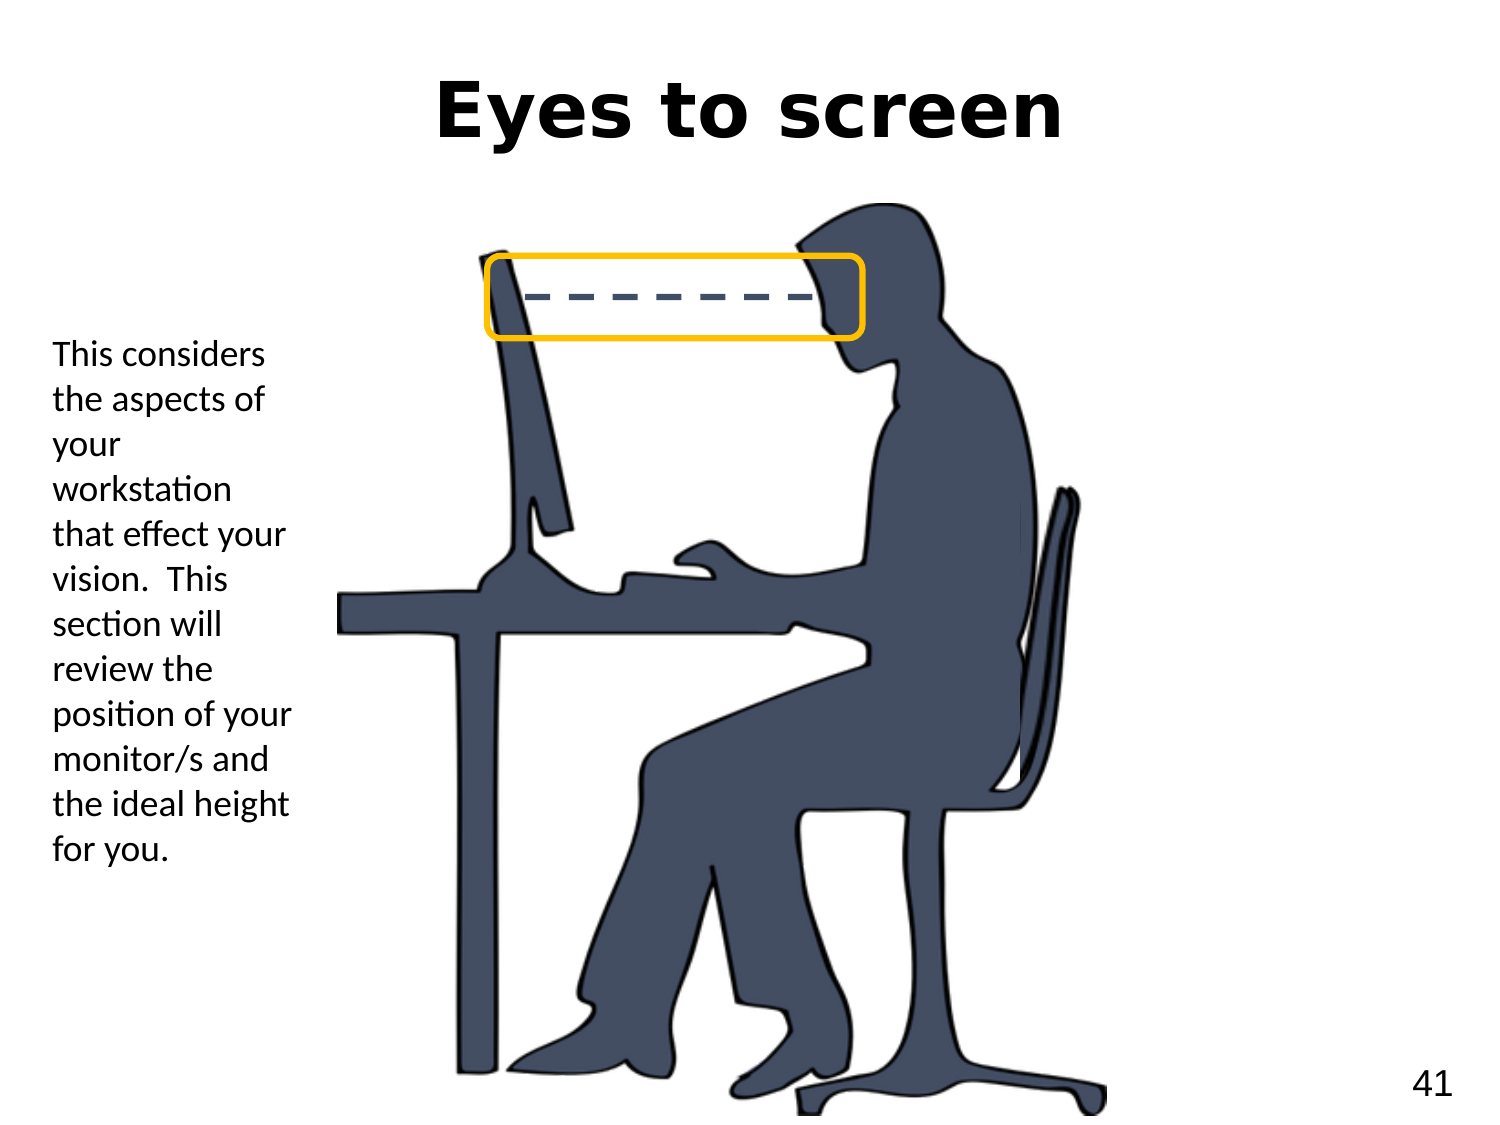

# Eyes to screen
This considers the aspects of your workstation that effect your vision. This section will review the position of your monitor/s and the ideal height for you.